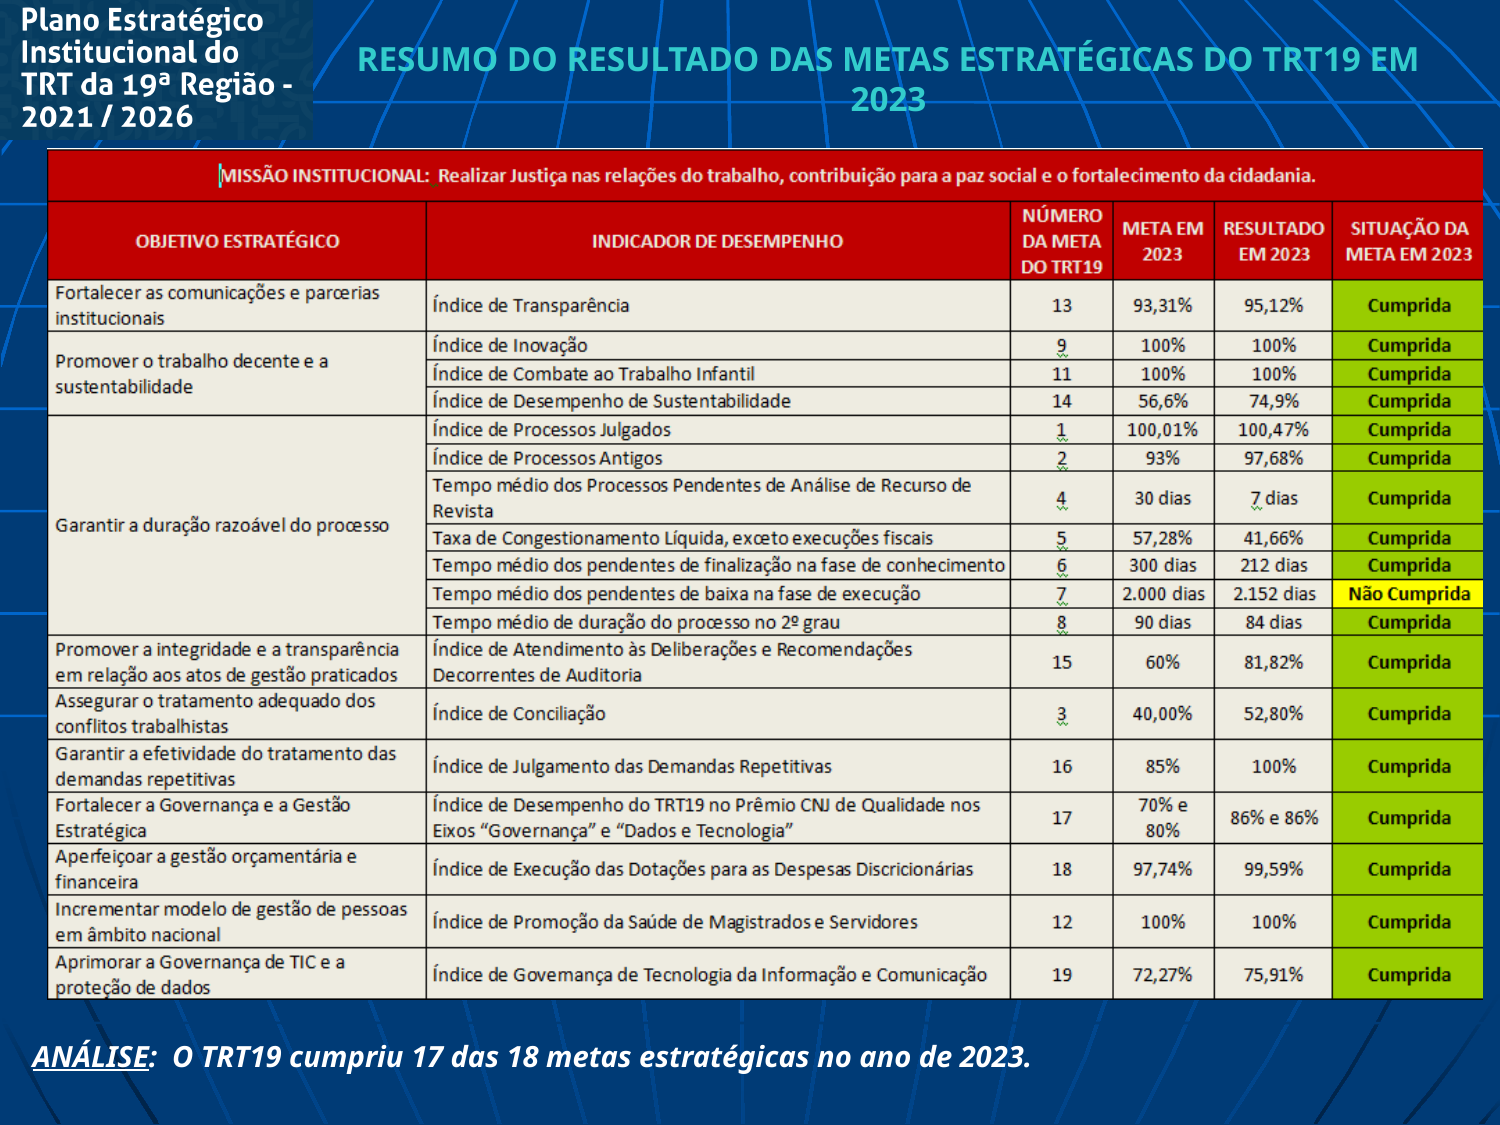

RESUMO DO RESULTADO DAS METAS ESTRATÉGICAS DO TRT19 EM 2023
ANÁLISE: O TRT19 cumpriu 17 das 18 metas estratégicas no ano de 2023.